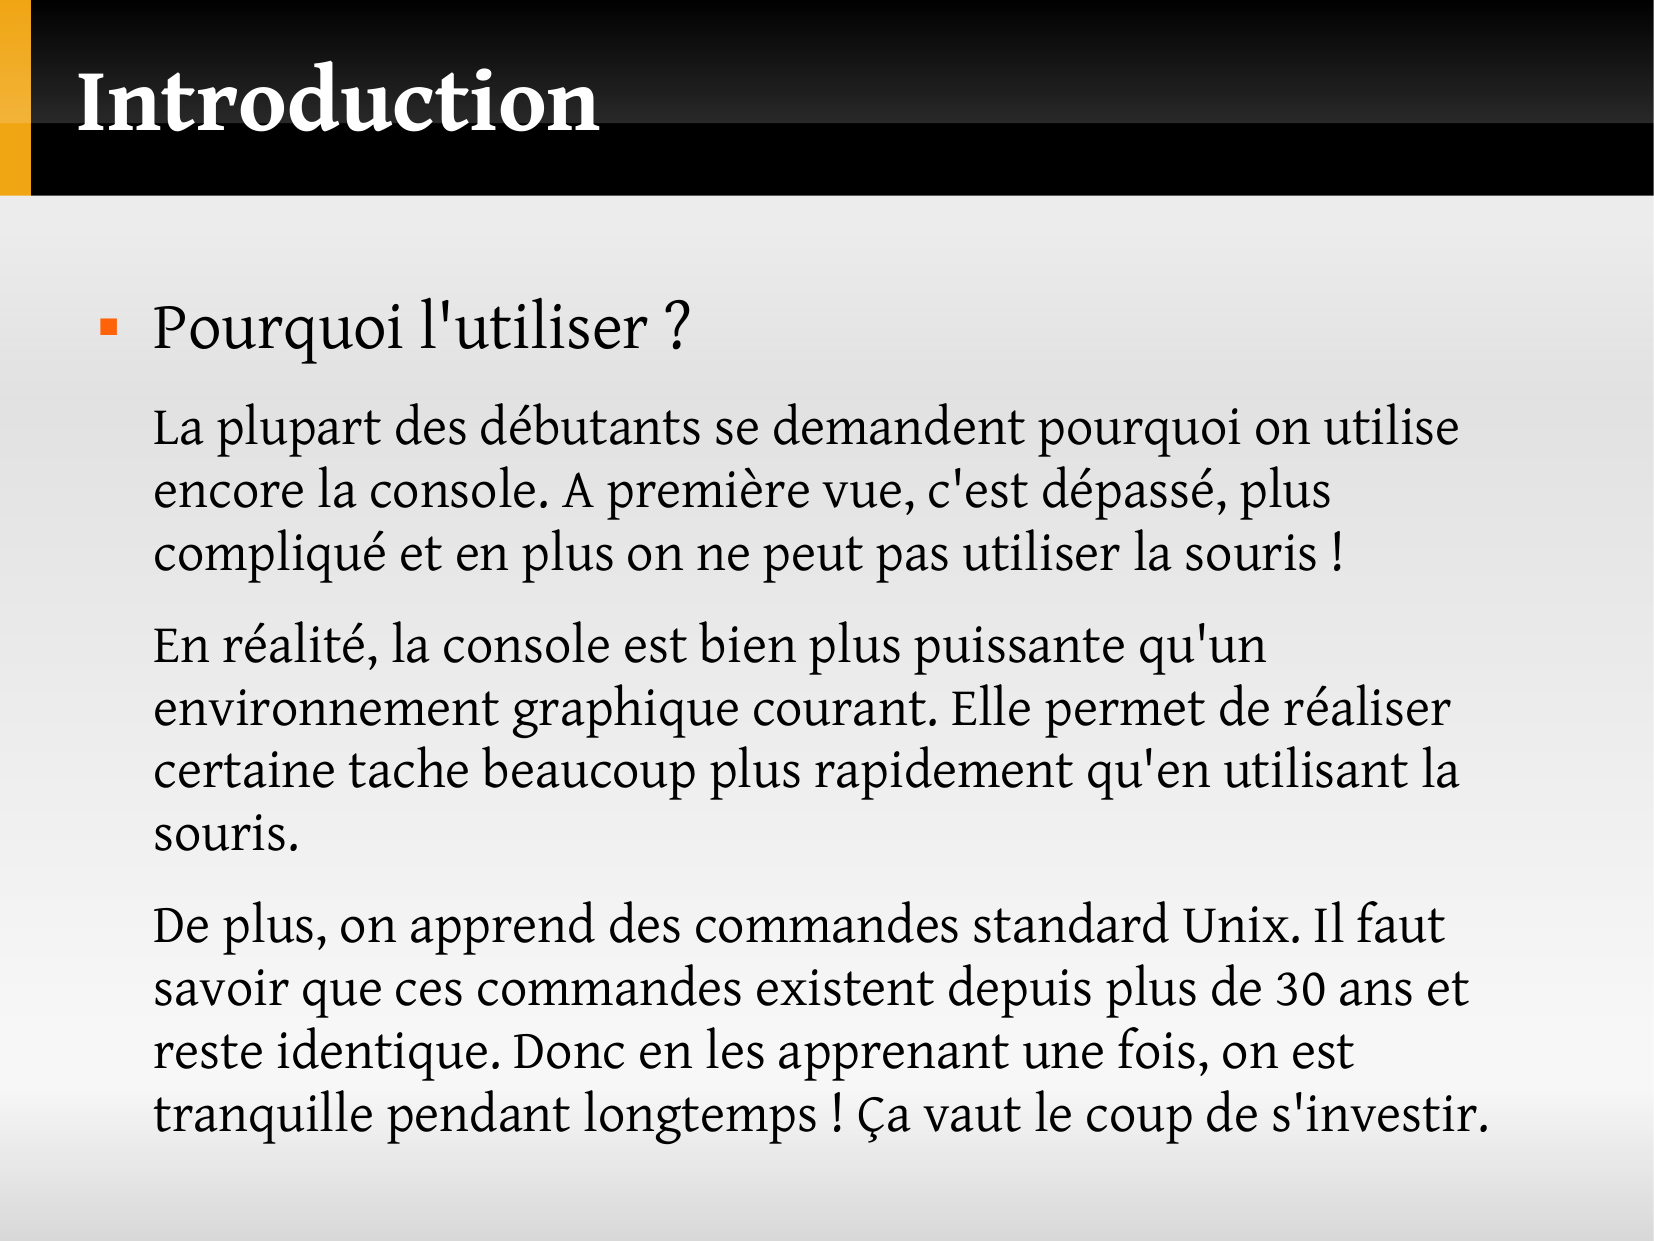

# Introduction
Pourquoi l'utiliser ?
La plupart des débutants se demandent pourquoi on utilise encore la console. A première vue, c'est dépassé, plus compliqué et en plus on ne peut pas utiliser la souris !
En réalité, la console est bien plus puissante qu'un environnement graphique courant. Elle permet de réaliser certaine tache beaucoup plus rapidement qu'en utilisant la souris.
De plus, on apprend des commandes standard Unix. Il faut savoir que ces commandes existent depuis plus de 30 ans et reste identique. Donc en les apprenant une fois, on est tranquille pendant longtemps ! Ça vaut le coup de s'investir.